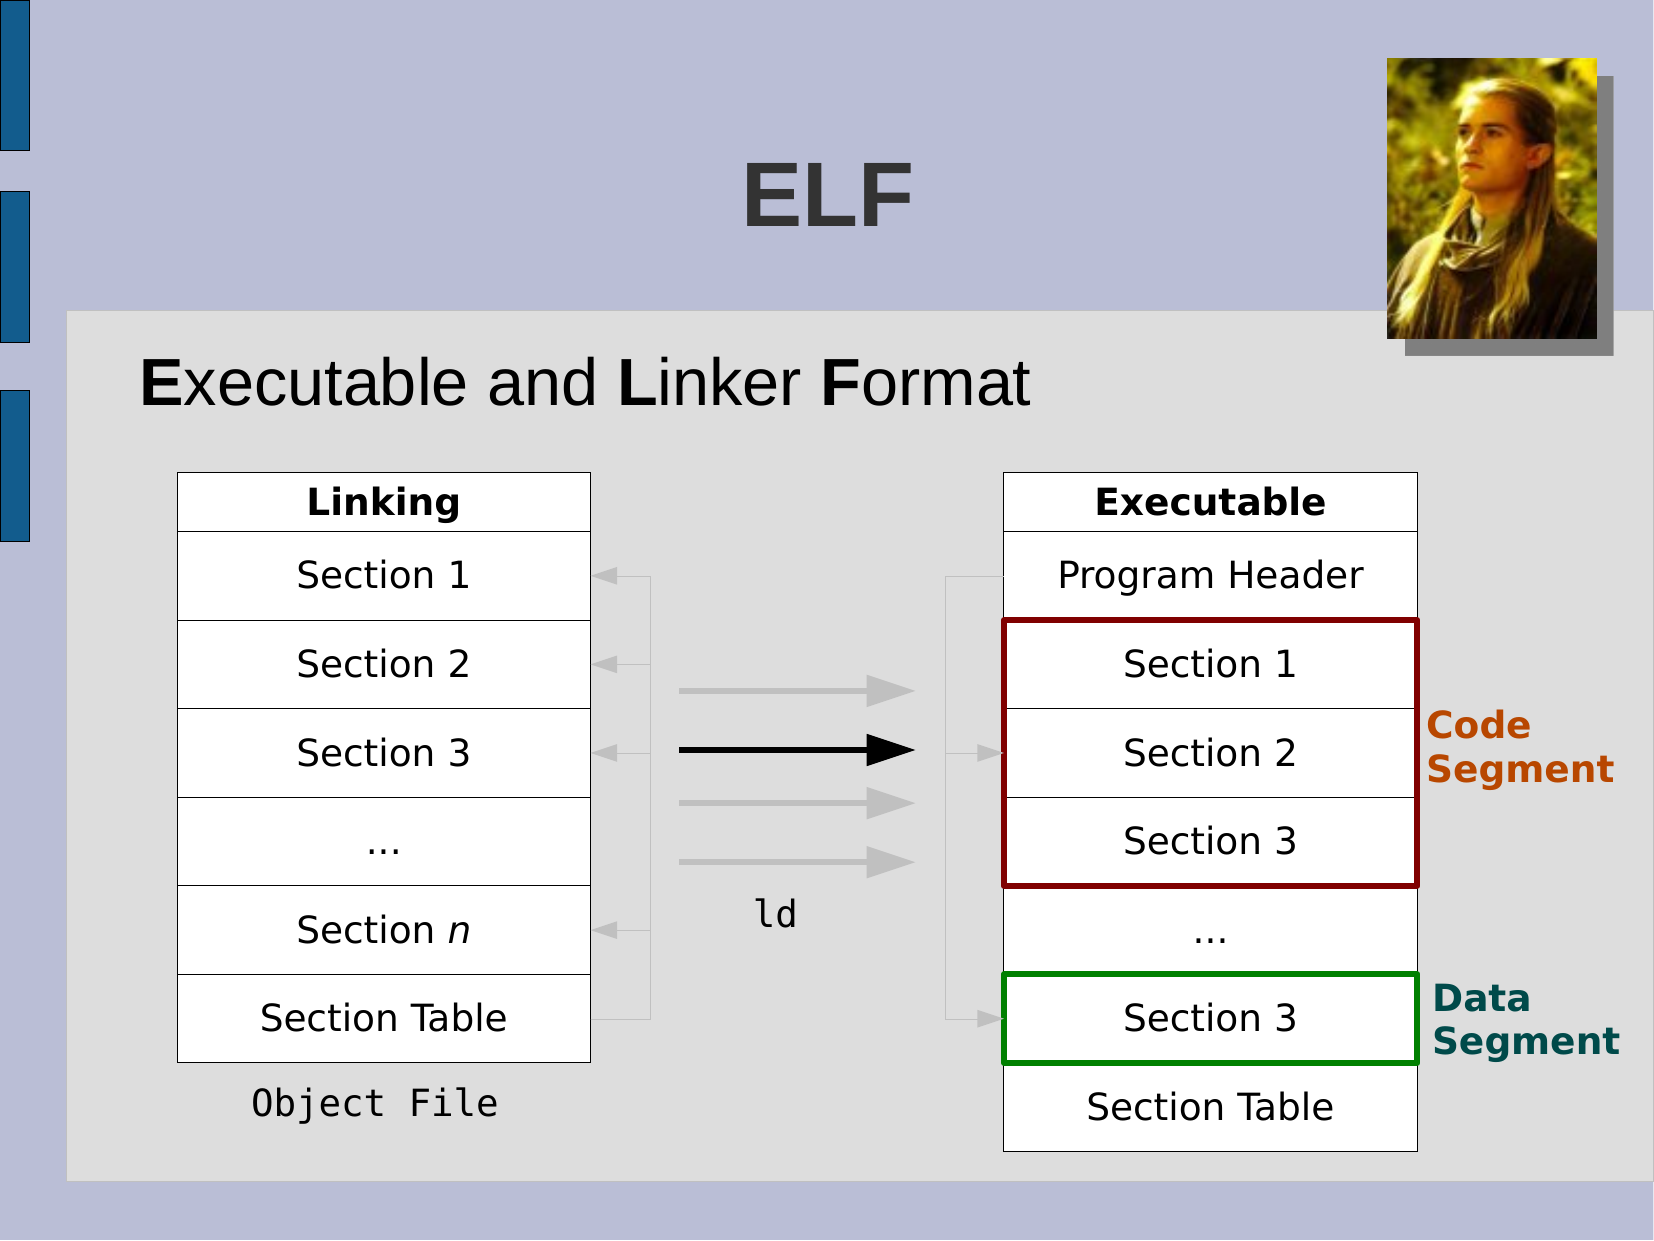

# ELF
Executable and Linker Format
Linking
Executable
Section 1
Program Header
Section 2
Section 1
Code
Segment
Section 3
Section 2
...
Section 3
Section n
ld
...
Data
Segment
Section Table
Section 3
Section Table
Object File